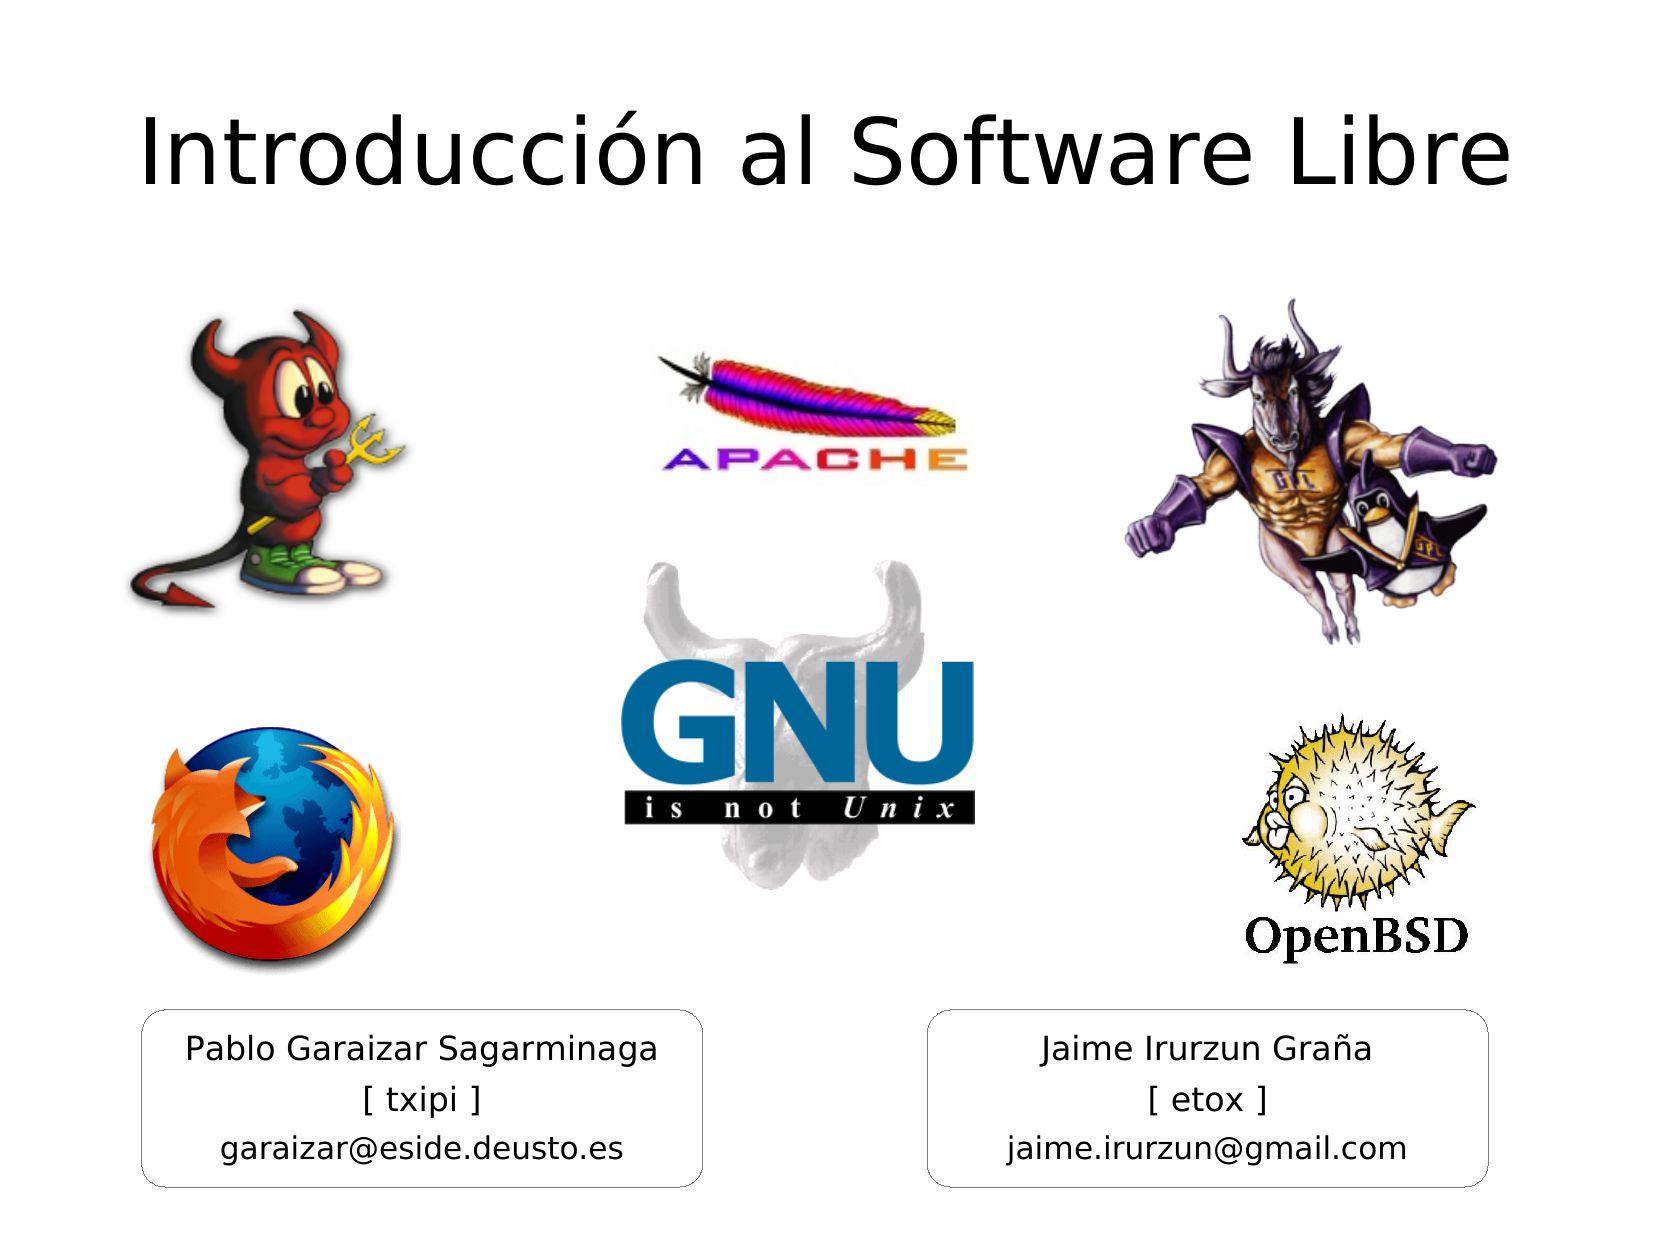

# Introducción al Software Libre
Pablo Garaizar Sagarminaga
[ txipi ]
garaizar@eside.deusto.es
Jaime Irurzun Graña
[ etox ]
jaime.irurzun@gmail.com